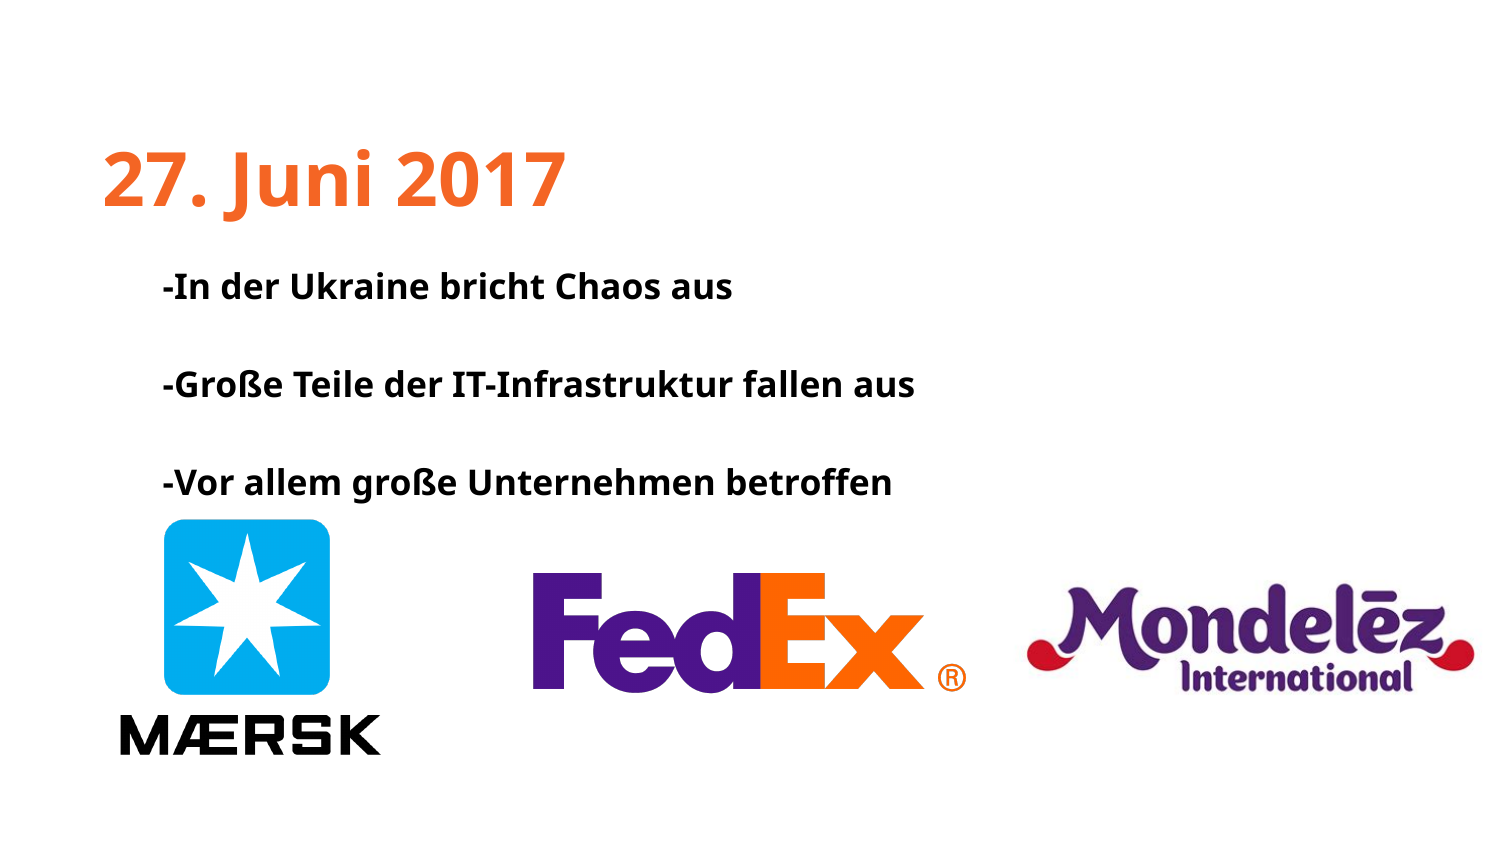

# 27. Juni 2017
-In der Ukraine bricht Chaos aus
-Große Teile der IT-Infrastruktur fallen aus
-Vor allem große Unternehmen betroffen